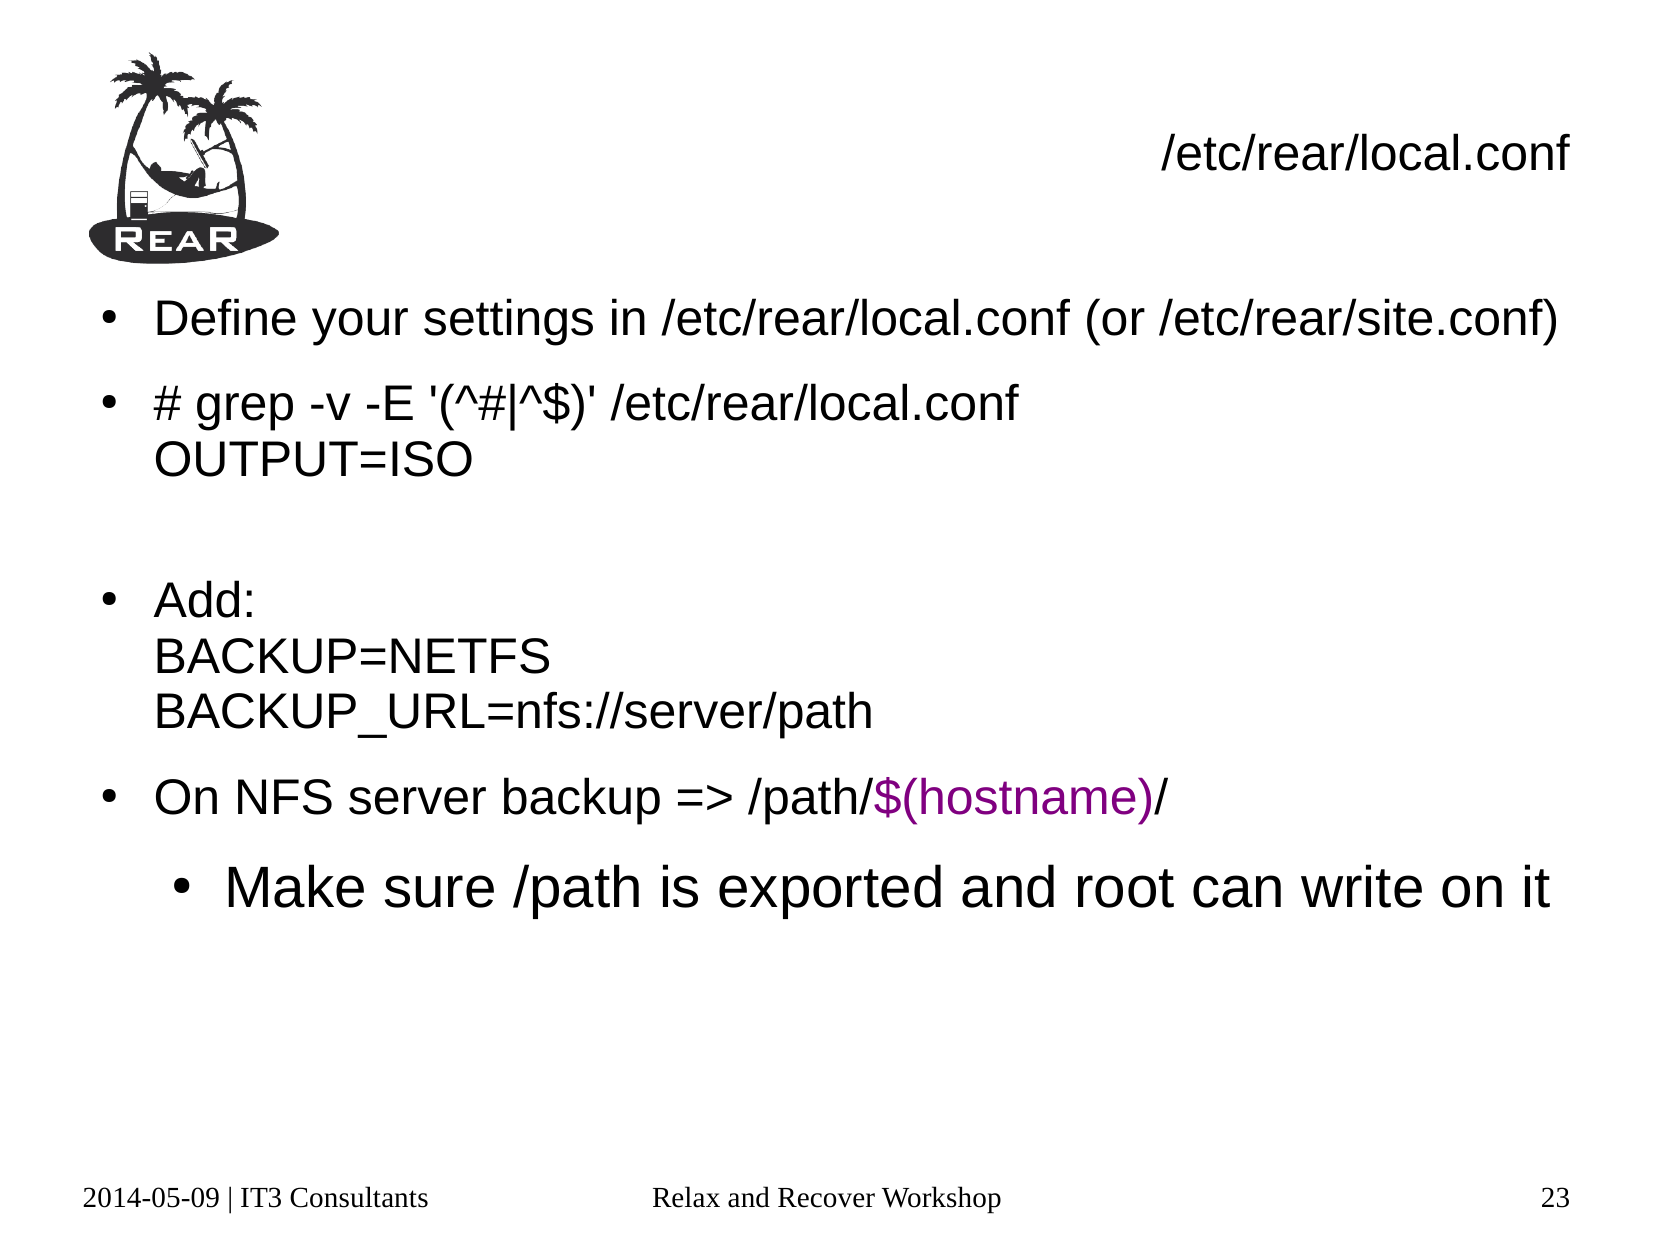

# /etc/rear/local.conf
Define your settings in /etc/rear/local.conf (or /etc/rear/site.conf)
# grep -v -E '(^#|^$)' /etc/rear/local.conf OUTPUT=ISO
Add:
BACKUP=NETFS
BACKUP_URL=nfs://server/path
On NFS server backup => /path/$(hostname)/
Make sure /path is exported and root can write on it
2014-05-09 | IT3 Consultants
Relax and Recover Workshop
23